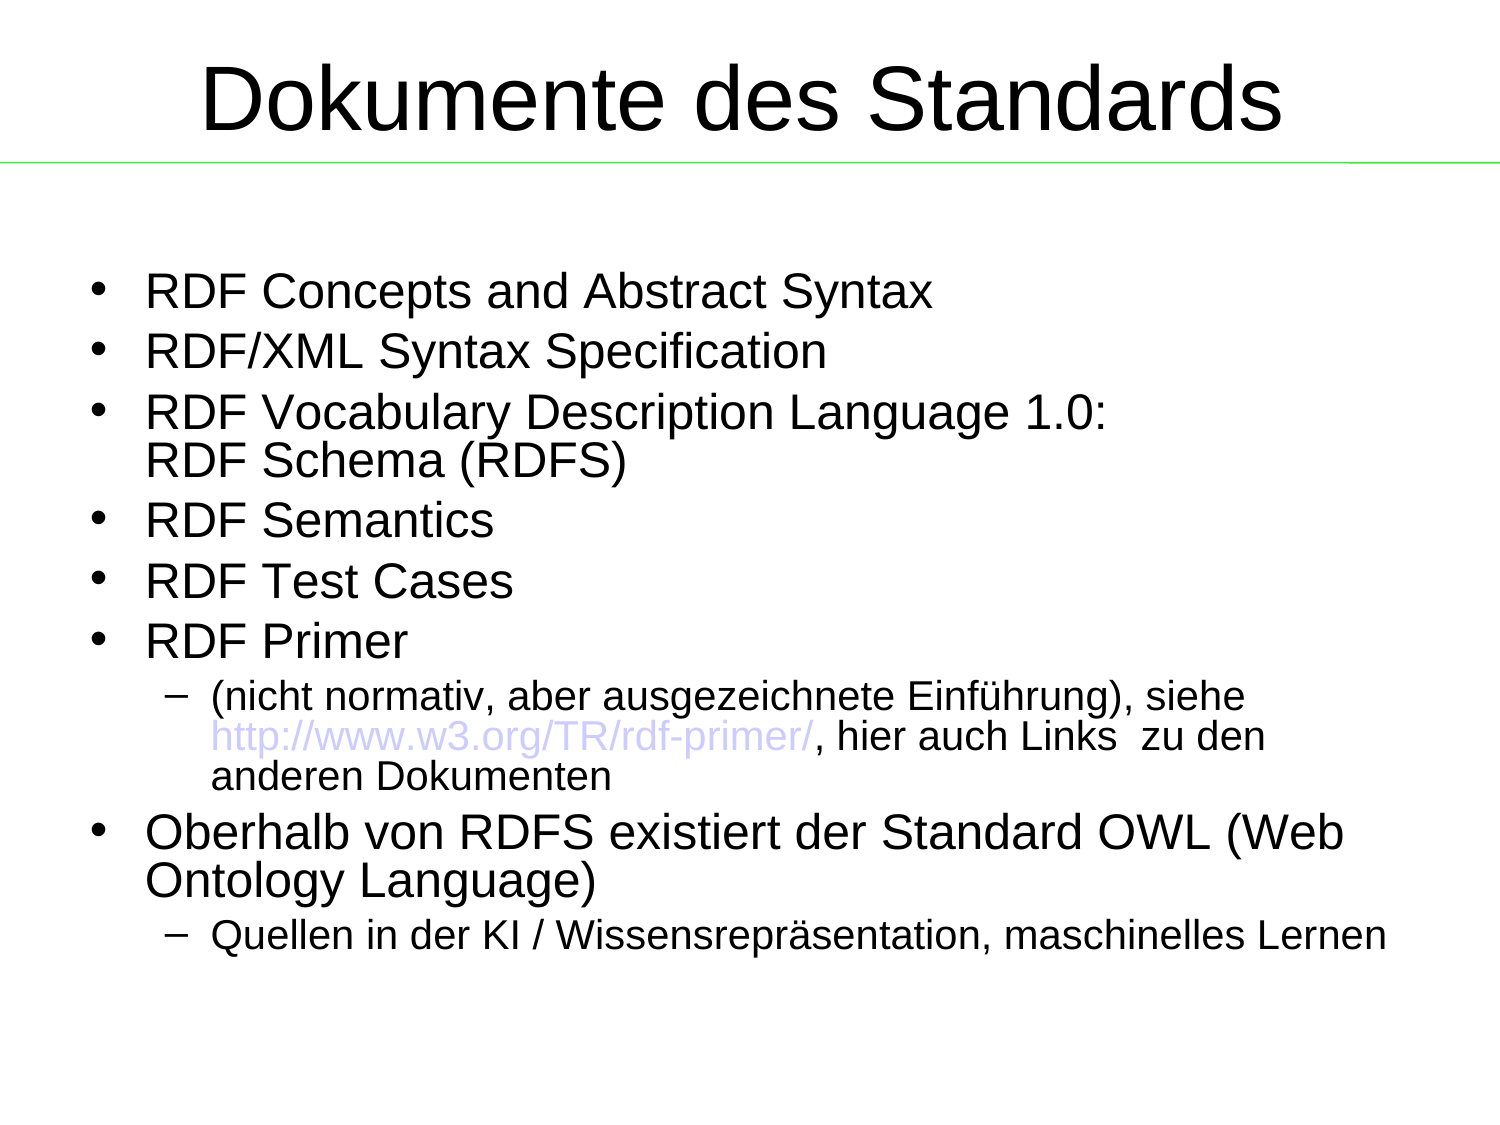

# Dokumente des Standards
RDF Concepts and Abstract Syntax
RDF/XML Syntax Specification
RDF Vocabulary Description Language 1.0:
RDF Schema (RDFS)‏
RDF Semantics
RDF Test Cases
RDF Primer
(nicht normativ, aber ausgezeichnete Einführung), siehe http://www.w3.org/TR/rdf-primer/, hier auch Links zu den anderen Dokumenten
Oberhalb von RDFS existiert der Standard OWL (Web Ontology Language)‏
Quellen in der KI / Wissensrepräsentation, maschinelles Lernen